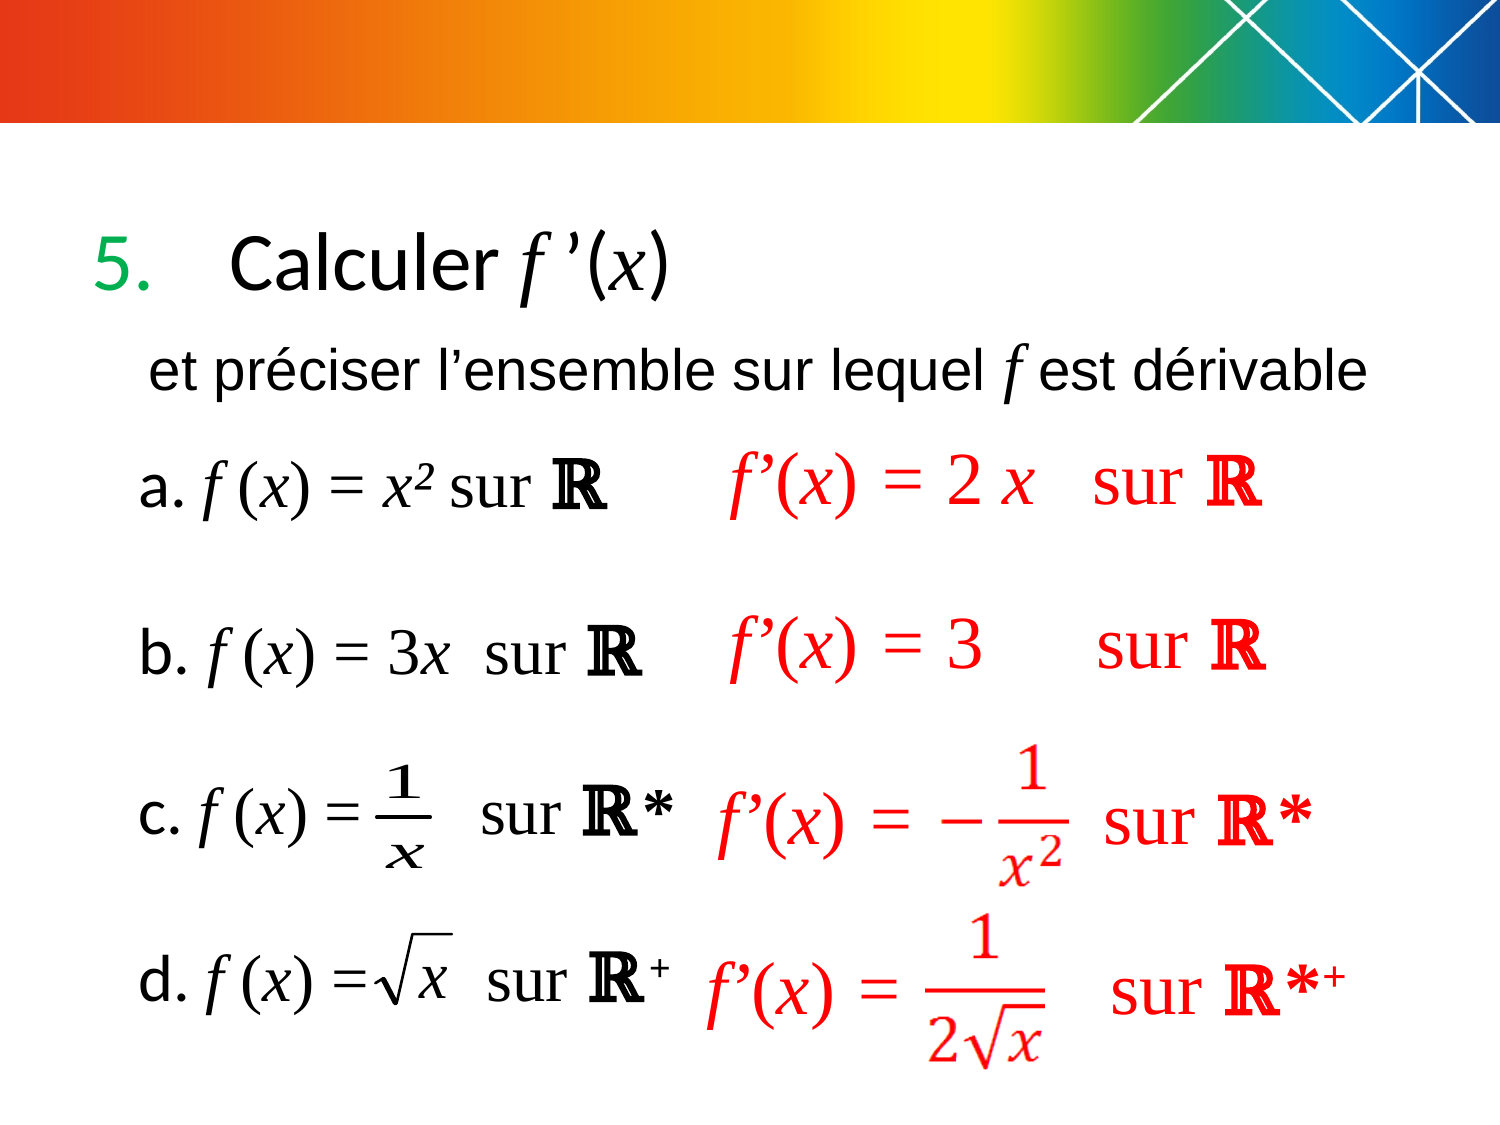

# Calculer f ’(x)
et préciser l’ensemble sur lequel f est dérivable
f’(x) = 2 x sur ℝ
a. f (x) = x² sur ℝ
b. f (x) = 3x sur ℝ
c. f (x) = sur ℝ*
d. f (x) = sur ℝ+
f’(x) = 3 sur ℝ
f’(x) = sur ℝ*
f’(x) = sur ℝ*+